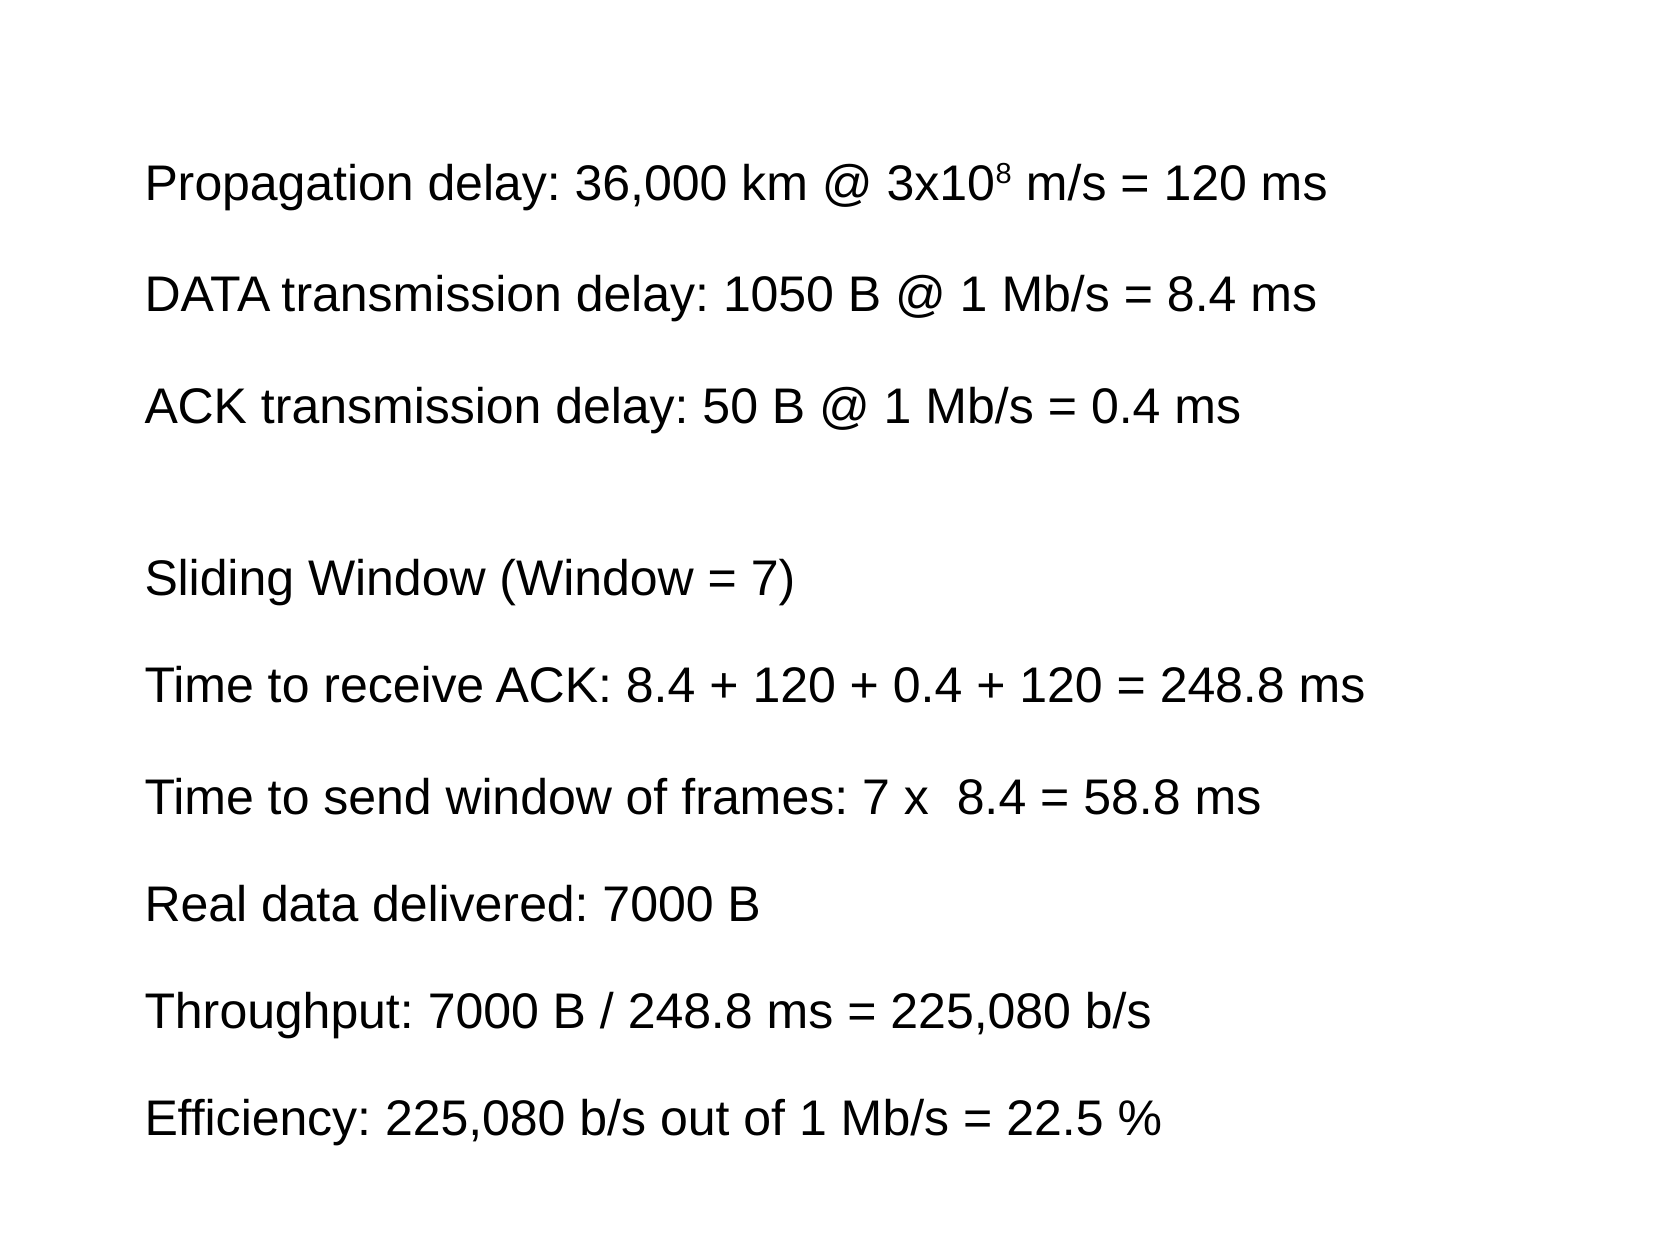

Propagation delay: 36,000 km @ 3x108 m/s = 120 ms
DATA transmission delay: 1050 B @ 1 Mb/s = 8.4 ms
ACK transmission delay: 50 B @ 1 Mb/s = 0.4 ms
Sliding Window (Window = 7)
Time to receive ACK: 8.4 + 120 + 0.4 + 120 = 248.8 ms
Time to send window of frames: 7 x 8.4 = 58.8 ms
Real data delivered: 7000 B
Throughput: 7000 B / 248.8 ms = 225,080 b/s
Efficiency: 225,080 b/s out of 1 Mb/s = 22.5 %